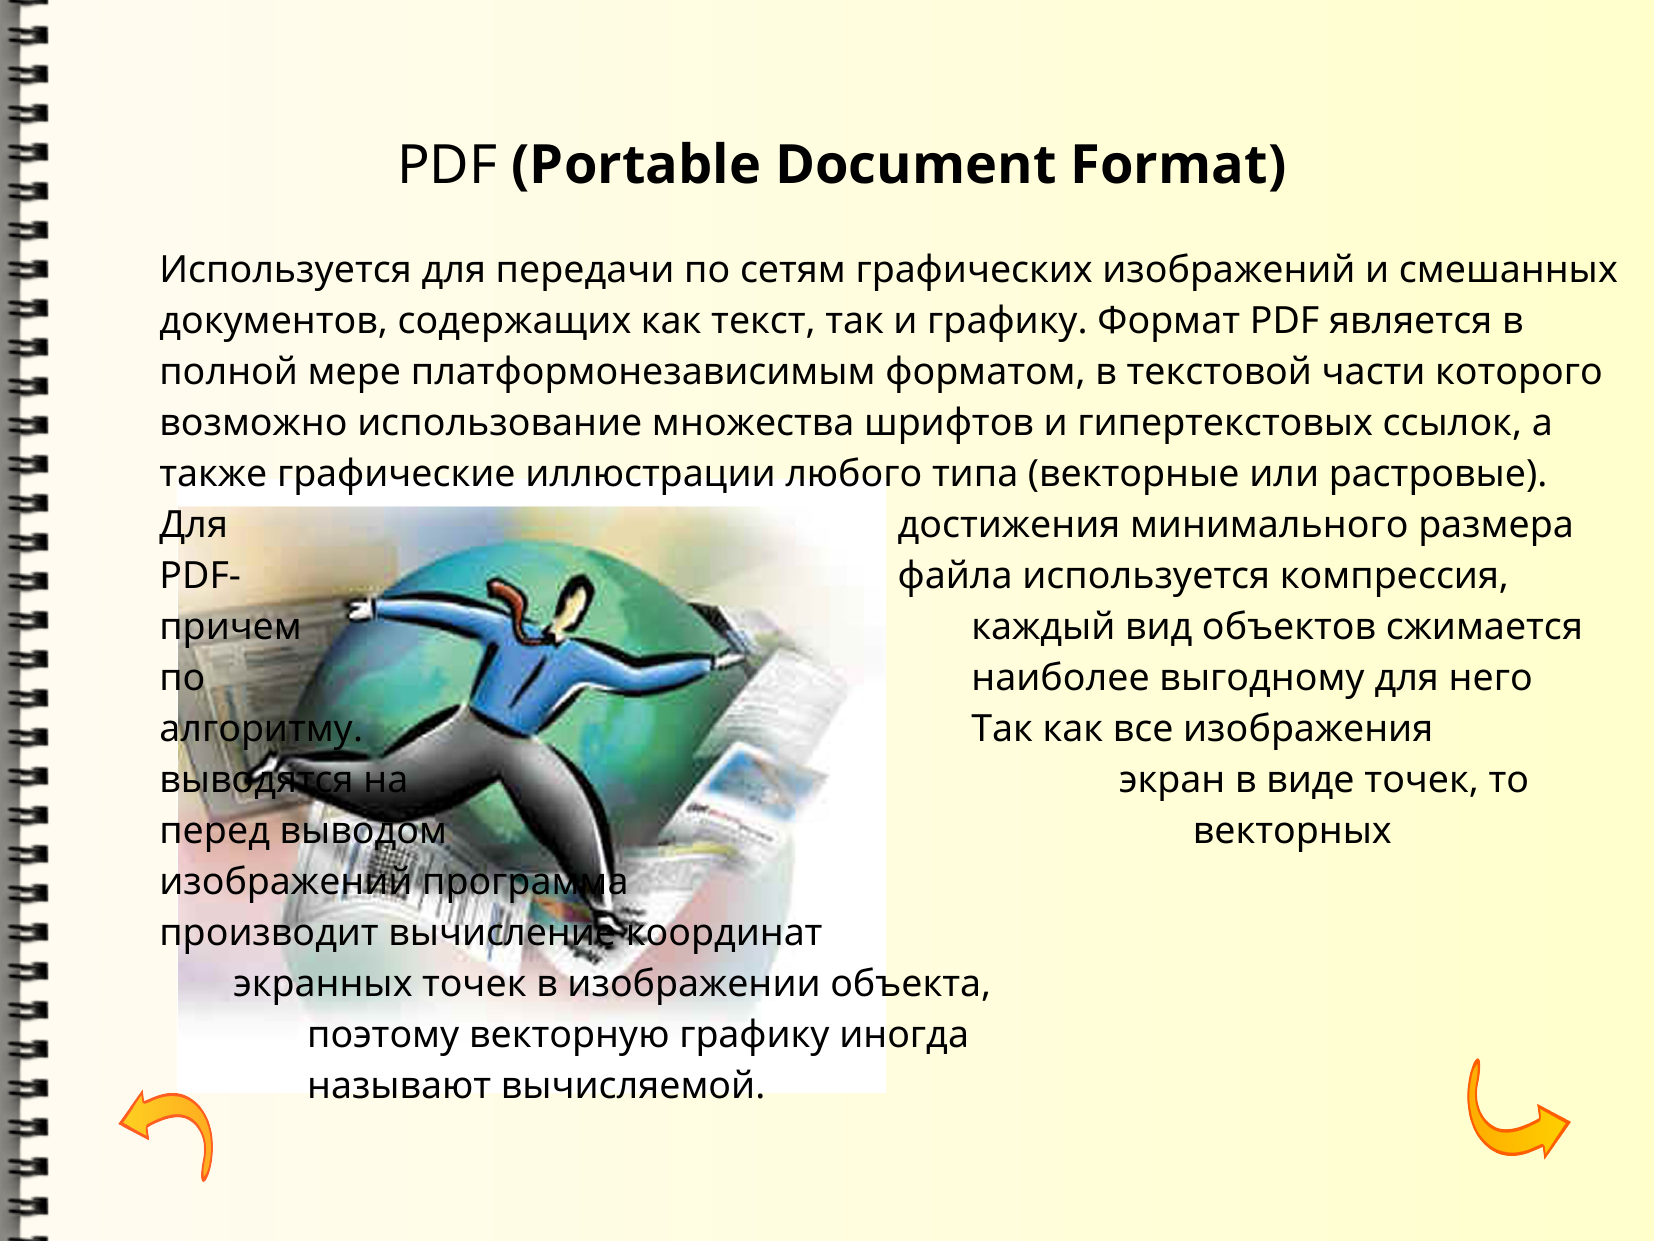

# PDF (Portable Document Format)
Используется для передачи по сетям графических изображений и смешанных документов, содержащих как текст, так и графику. Формат PDF является в полной мере платформонезависимым форматом, в текстовой части которого возможно использование множества шрифтов и гипертекстовых ссылок, а также графические иллюстрации любого типа (векторные или растровые). Для 									достижения минимального размера PDF-									файла используется компрессия, причем 									каждый вид объектов сжимается по 											наиболее выгодному для него алгоритму. 									Так как все изображения выводятся на 										экран в виде точек, то перед выводом 										векторных изображений программа 											производит вычисление координат 											экранных точек в изображении объекта, 										поэтому векторную графику иногда 										называют вычисляемой.